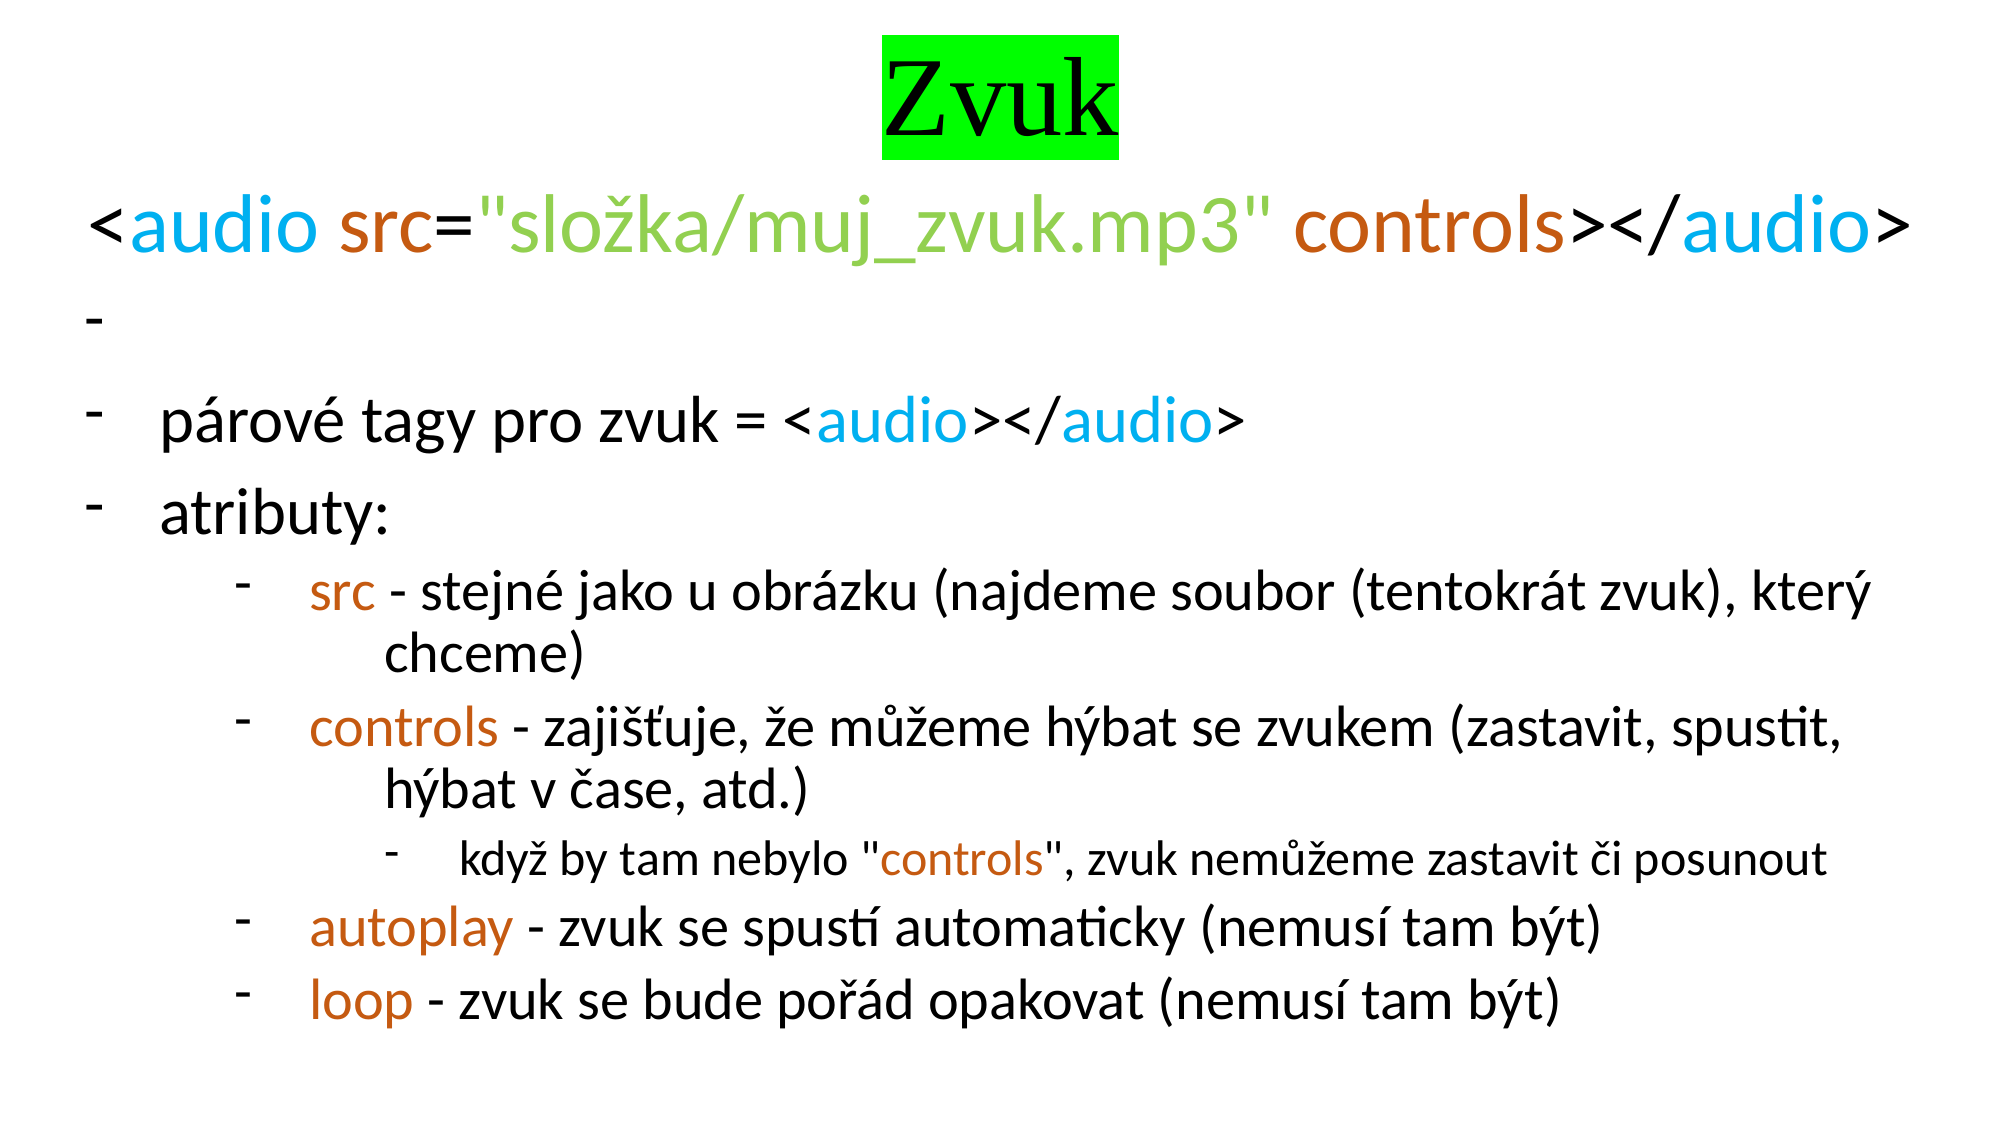

# Zvuk
<audio src="složka/muj_zvuk.mp3" controls></audio>
párové tagy pro zvuk = <audio></audio>
atributy:
src - stejné jako u obrázku (najdeme soubor (tentokrát zvuk), který chceme)
controls - zajišťuje, že můžeme hýbat se zvukem (zastavit, spustit, hýbat v čase, atd.)
když by tam nebylo "controls", zvuk nemůžeme zastavit či posunout
autoplay - zvuk se spustí automaticky (nemusí tam být)
loop - zvuk se bude pořád opakovat (nemusí tam být)